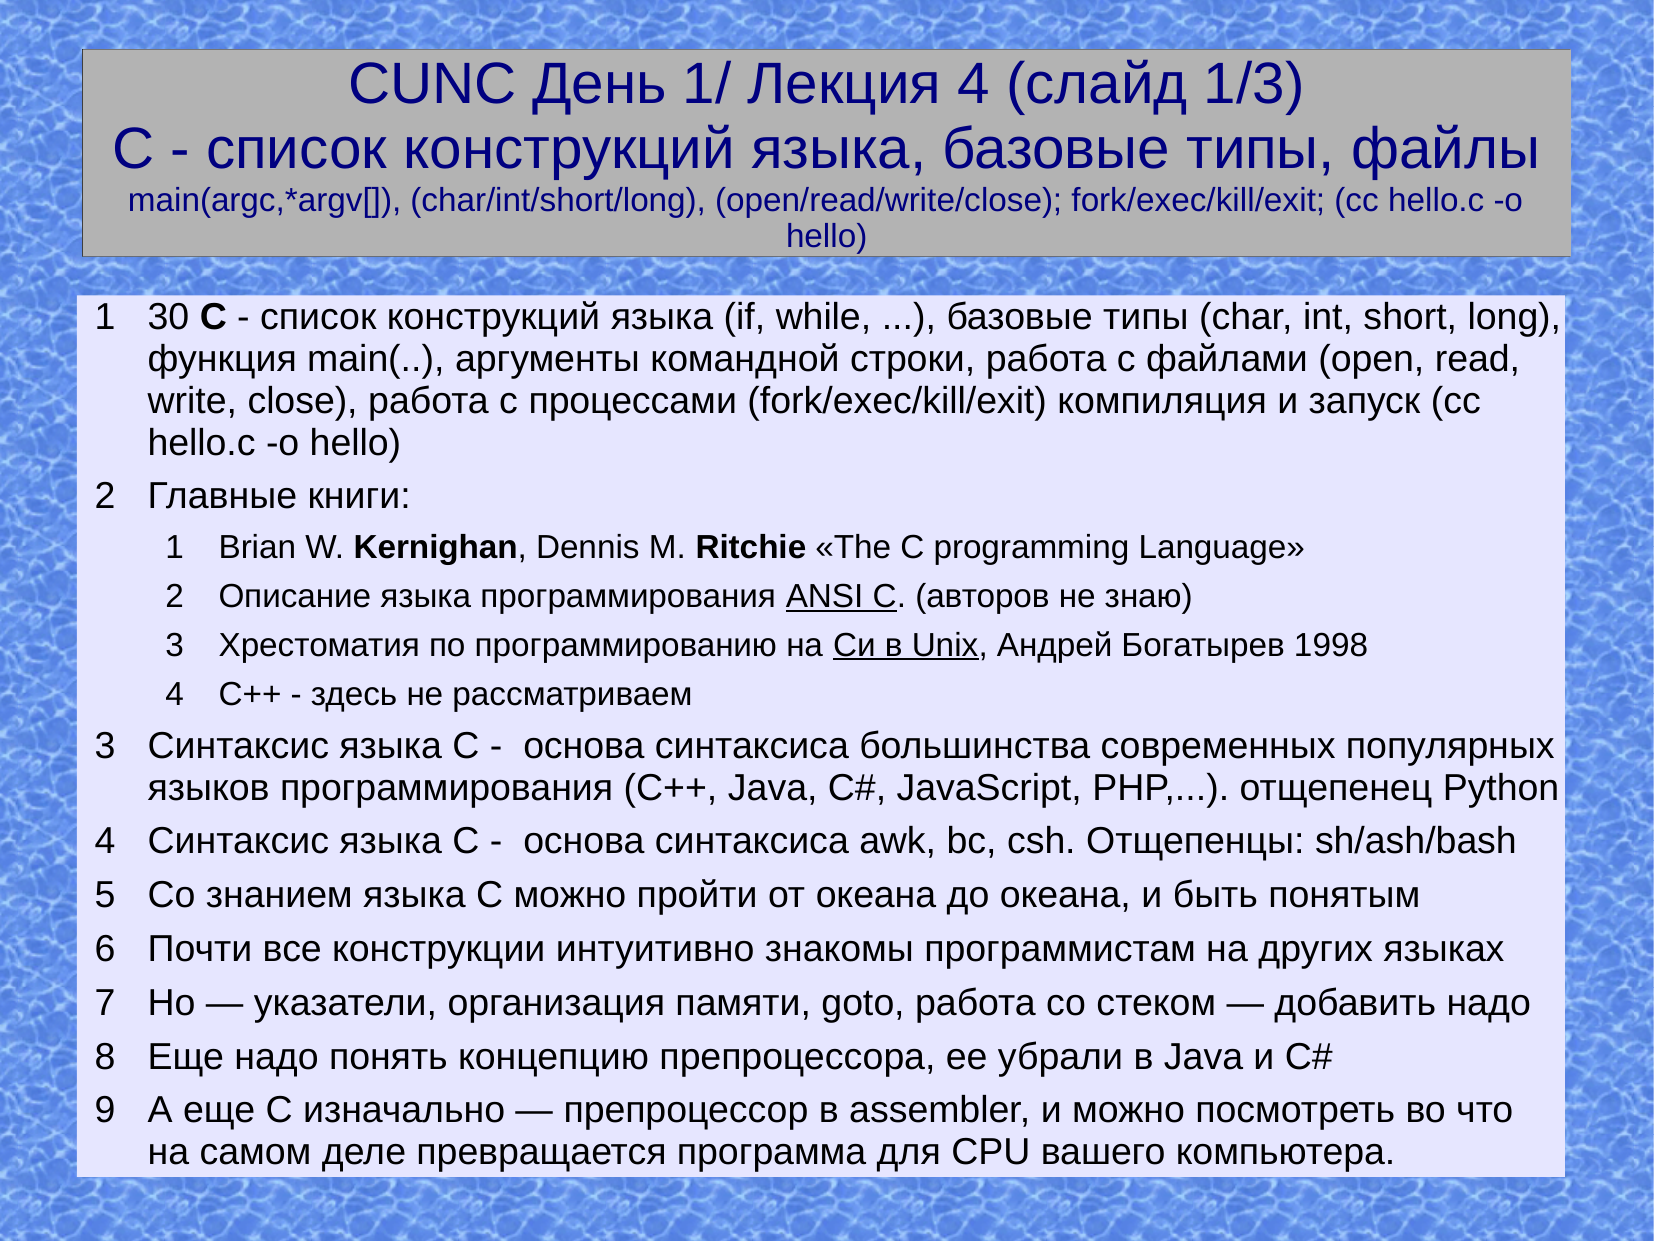

# CUNC День 1/ Лекция 4 (слайд 1/3) C - список конструкций языка, базовые типы, файлы main(argc,*argv[]), (char/int/short/long), (open/read/write/close); fork/exec/kill/exit; (cc hello.c -o hello)
30 C - список конструкций языка (if, while, ...), базовые типы (char, int, short, long), функция main(..), аргументы командной строки, работа с файлами (open, read, write, close), работа с процессами (fork/exec/kill/exit) компиляция и запуск (cc hello.c -o hello)
Главные книги:
Brian W. Kernighan, Dennis M. Ritchie «The C programming Language»
Описание языка программирования ANSI C. (авторов не знаю)
Хрестоматия по программированию на Си в Unix, Андрей Богатырев 1998
С++ - здесь не рассматриваем
Синтаксис языка C - основа синтаксиса большинства современных популярных языков программирования (C++, Java, С#, JavaScript, PHP,...). отщепенец Python
Синтаксис языка C - основа синтаксиса awk, bc, csh. Отщепенцы: sh/ash/bash
Со знанием языка C можно пройти от океана до океана, и быть понятым
Почти все конструкции интуитивно знакомы программистам на других языках
Но — указатели, организация памяти, goto, работа со стеком — добавить надо
Еще надо понять концепцию препроцессора, ее убрали в Java и C#
А еще С изначально — препроцессор в assembler, и можно посмотреть во что на самом деле превращается программа для CPU вашего компьютера.